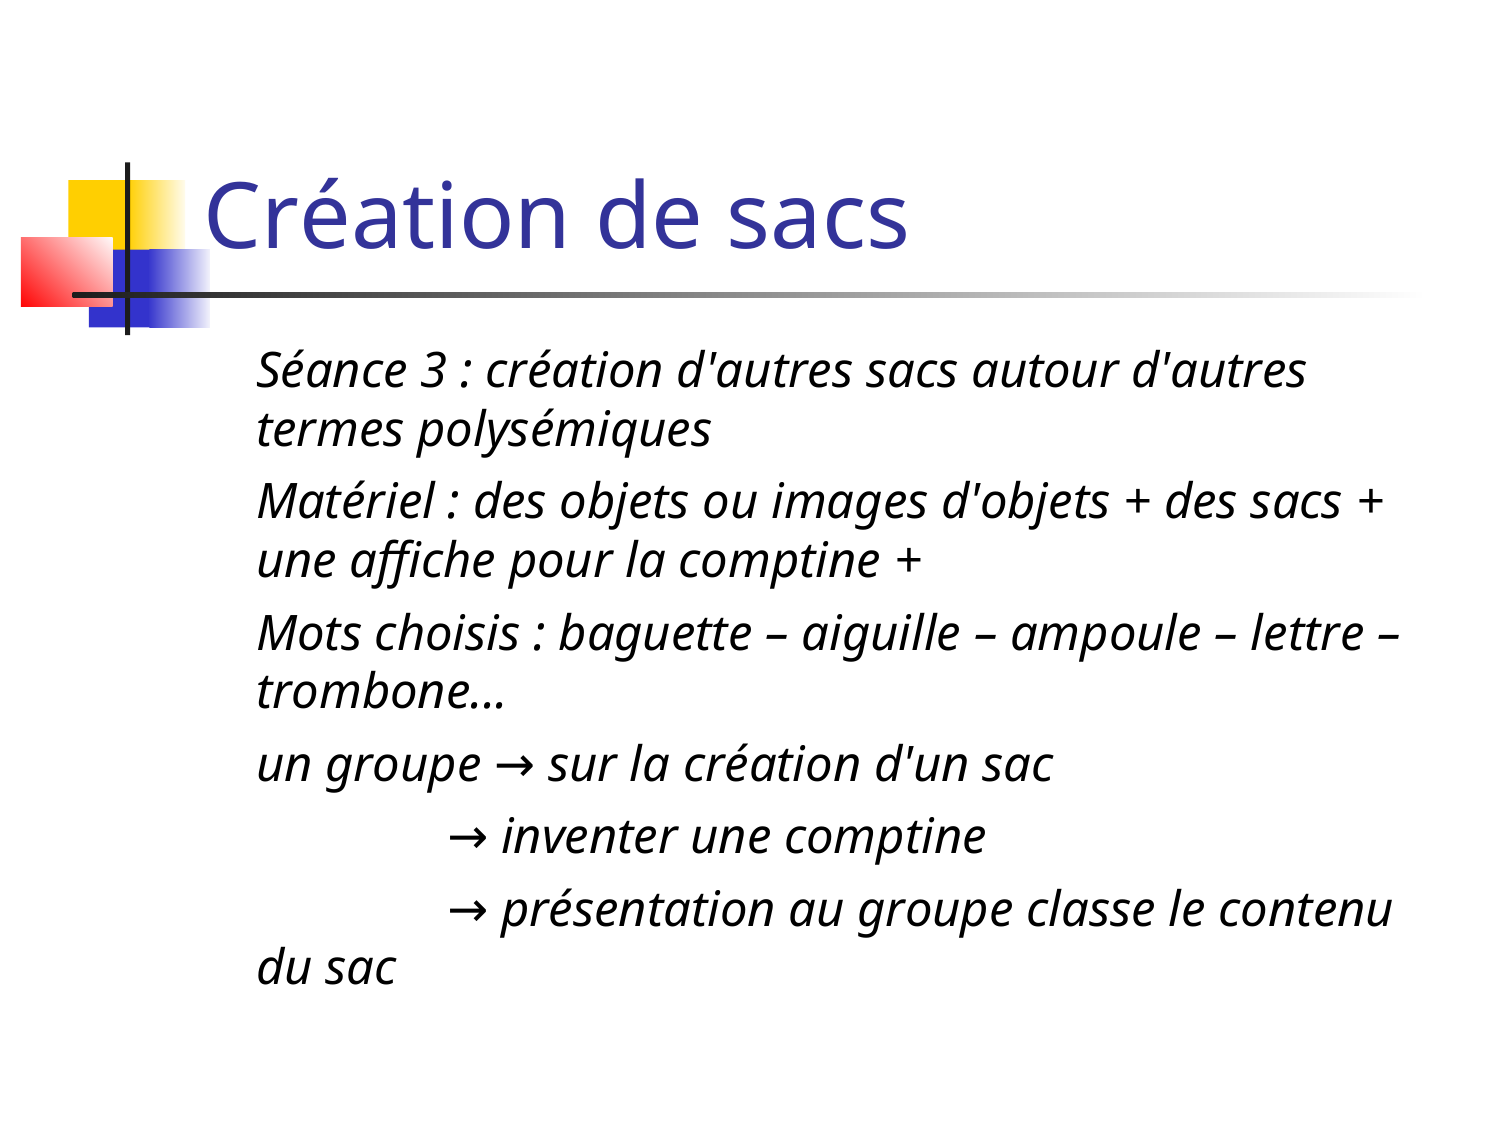

# Création de sacs
Séance 3 : création d'autres sacs autour d'autres termes polysémiques
Matériel : des objets ou images d'objets + des sacs + une affiche pour la comptine +
Mots choisis : baguette – aiguille – ampoule – lettre – trombone...
un groupe → sur la création d'un sac
 → inventer une comptine
 → présentation au groupe classe le contenu du sac